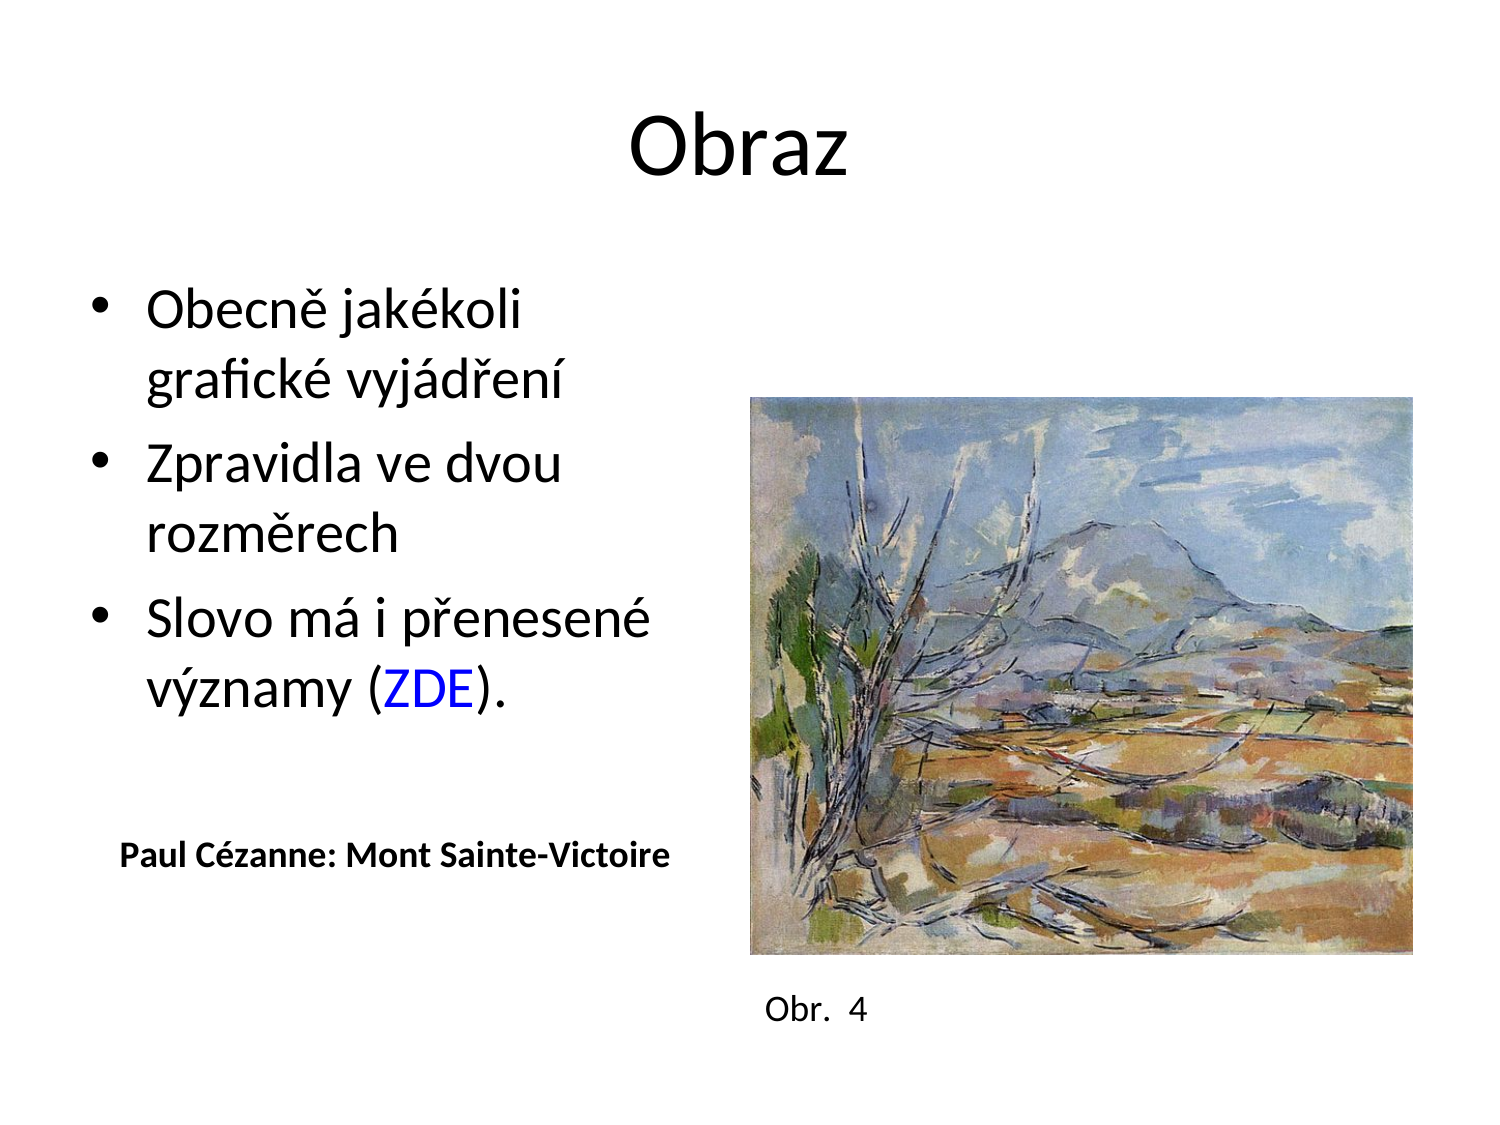

# Obraz
Obecně jakékoli grafické vyjádření
Zpravidla ve dvou rozměrech
Slovo má i přenesené významy (ZDE).
Paul Cézanne: Mont Sainte-Victoire
Obr. 4